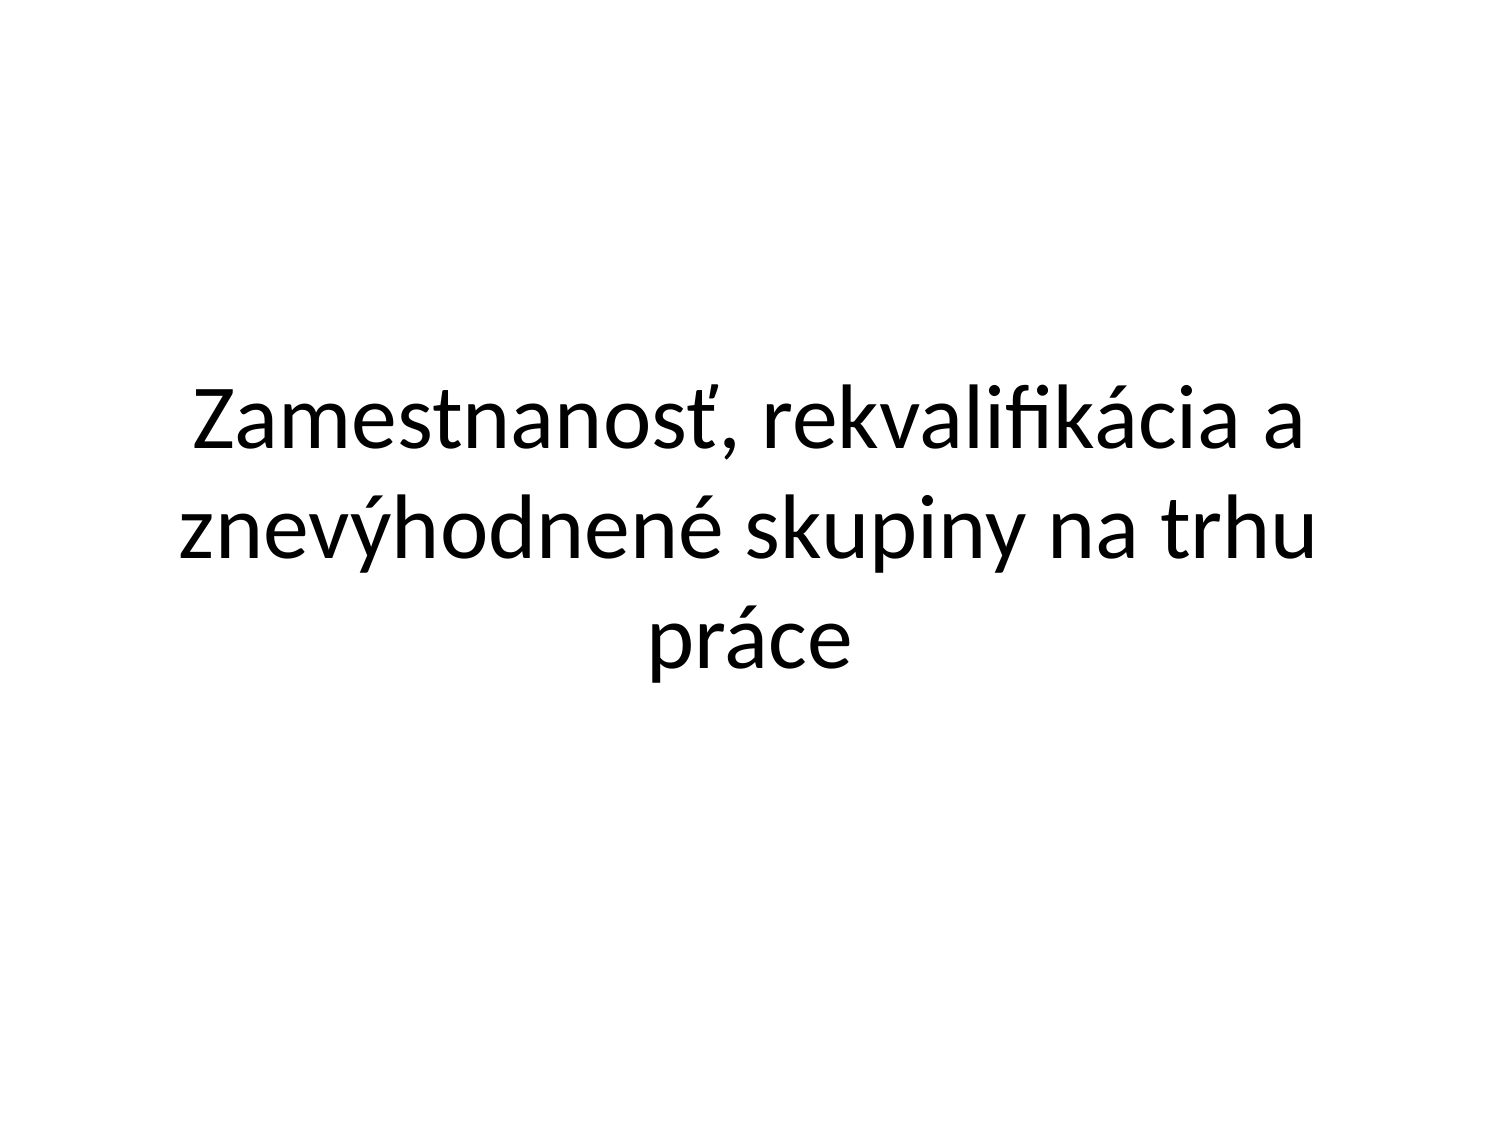

# Zamestnanosť, rekvalifikácia a znevýhodnené skupiny na trhu práce